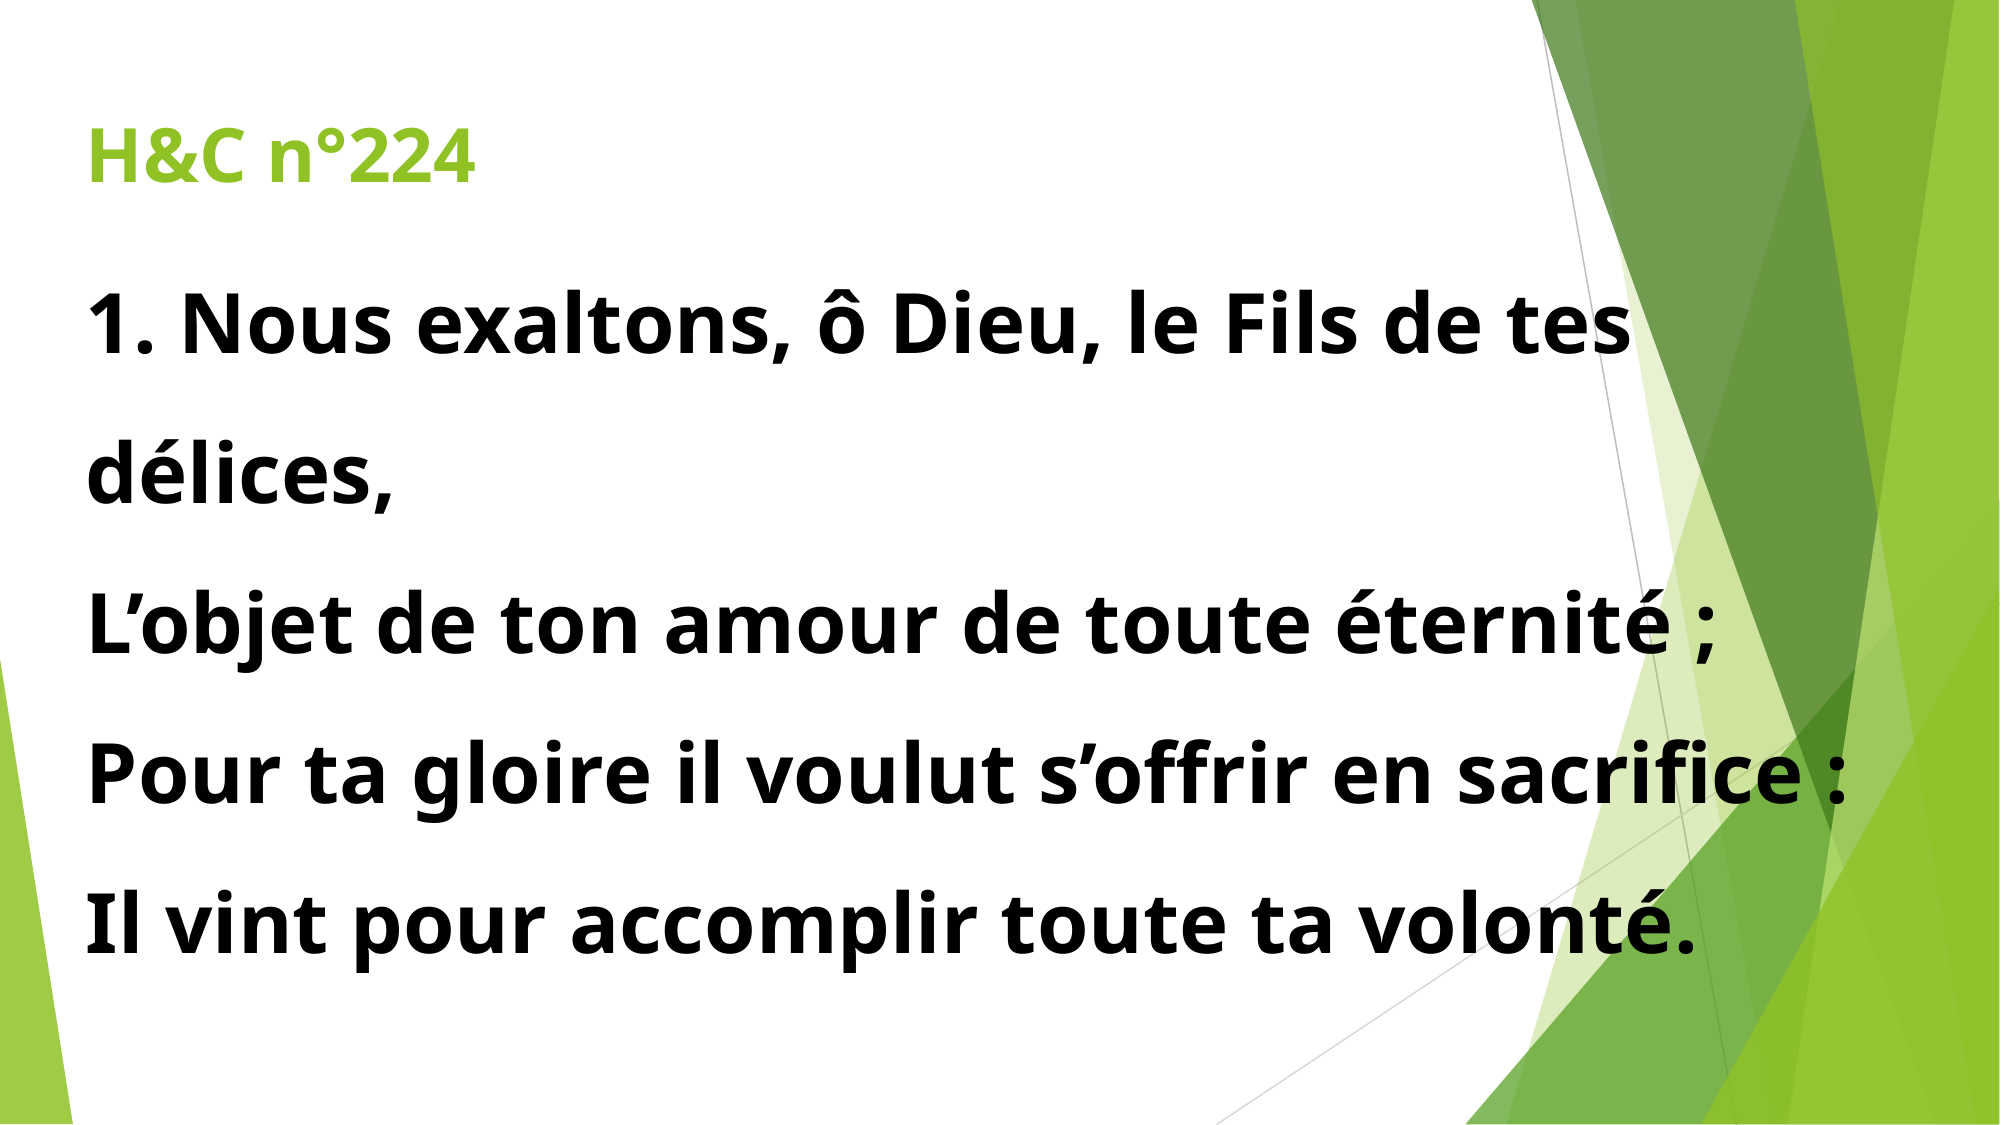

H&C n°224
1. Nous exaltons, ô Dieu, le Fils de tes délices,
L’objet de ton amour de toute éternité ;
Pour ta gloire il voulut s’offrir en sacrifice :
Il vint pour accomplir toute ta volonté.